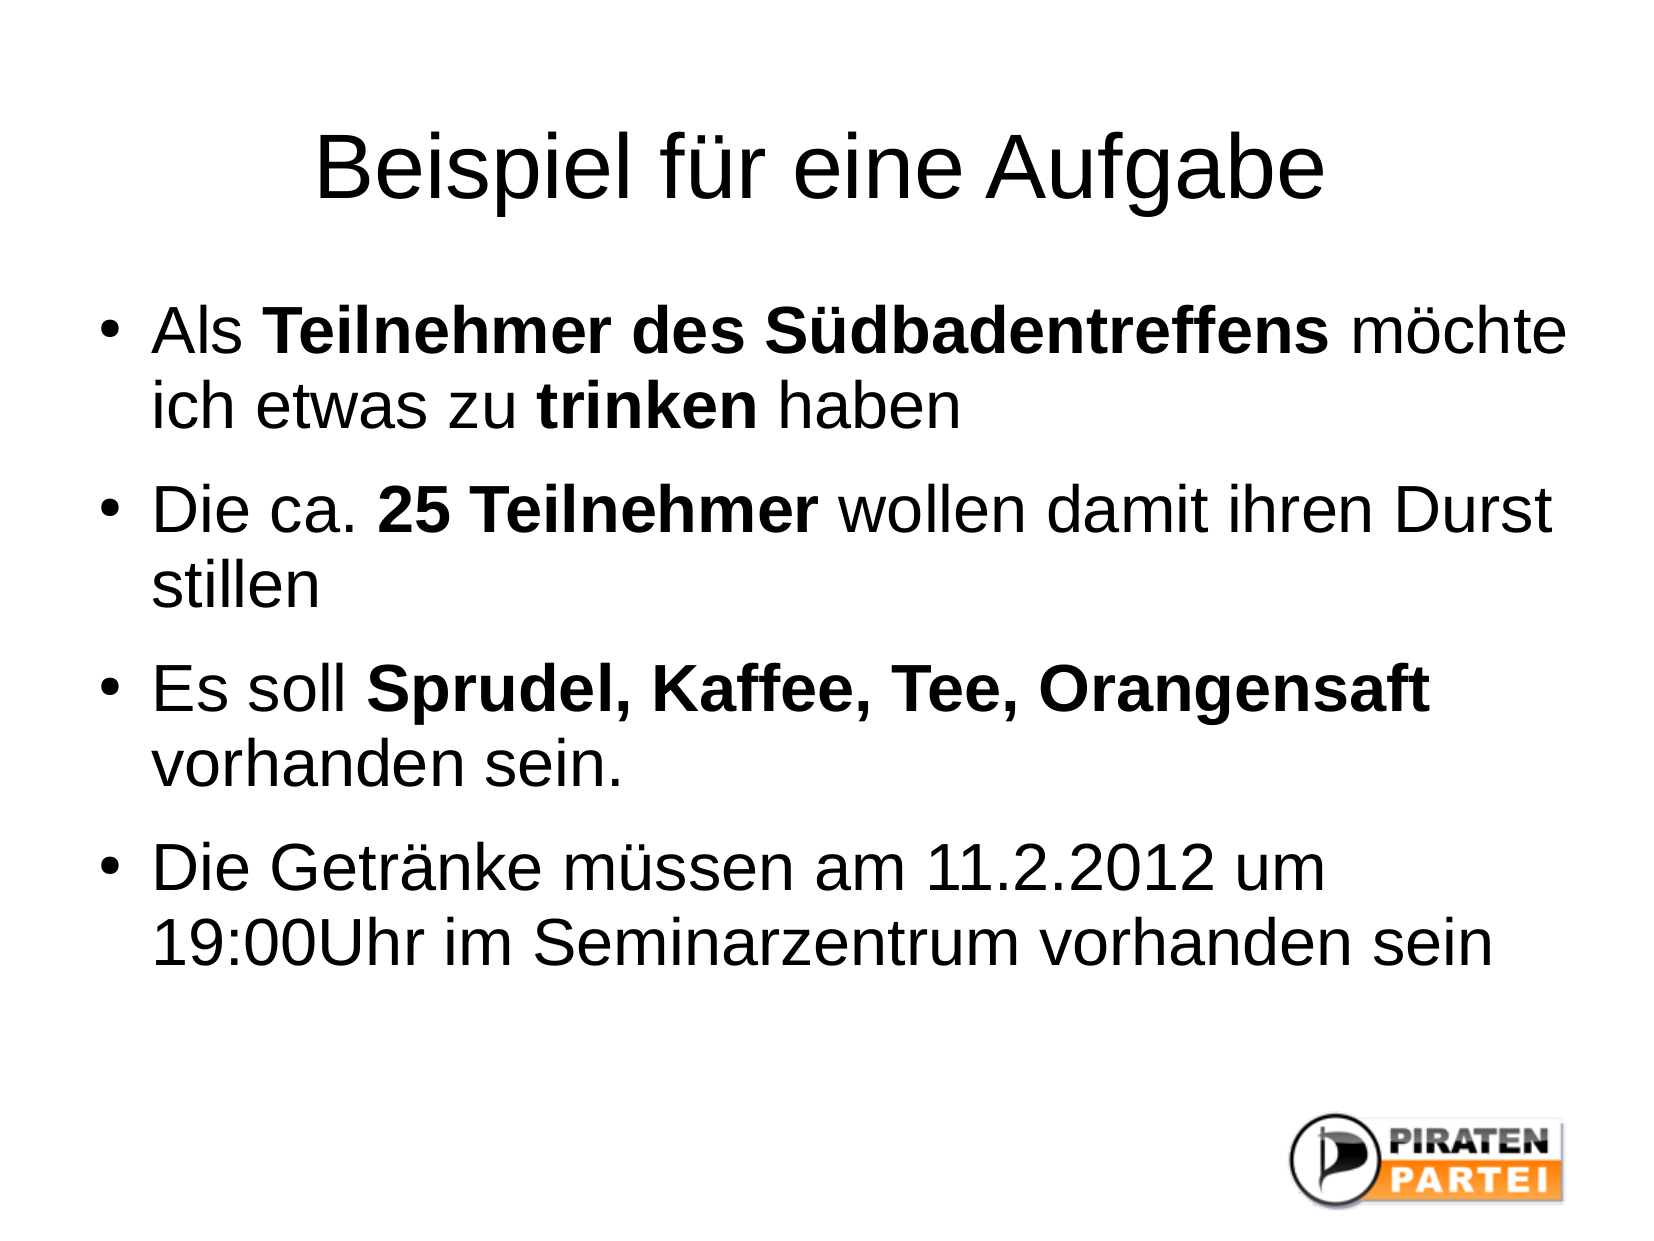

# Beispiel für eine Aufgabe
Als Teilnehmer des Südbadentreffens möchte ich etwas zu trinken haben
Die ca. 25 Teilnehmer wollen damit ihren Durst stillen
Es soll Sprudel, Kaffee, Tee, Orangensaft vorhanden sein.
Die Getränke müssen am 11.2.2012 um 19:00Uhr im Seminarzentrum vorhanden sein